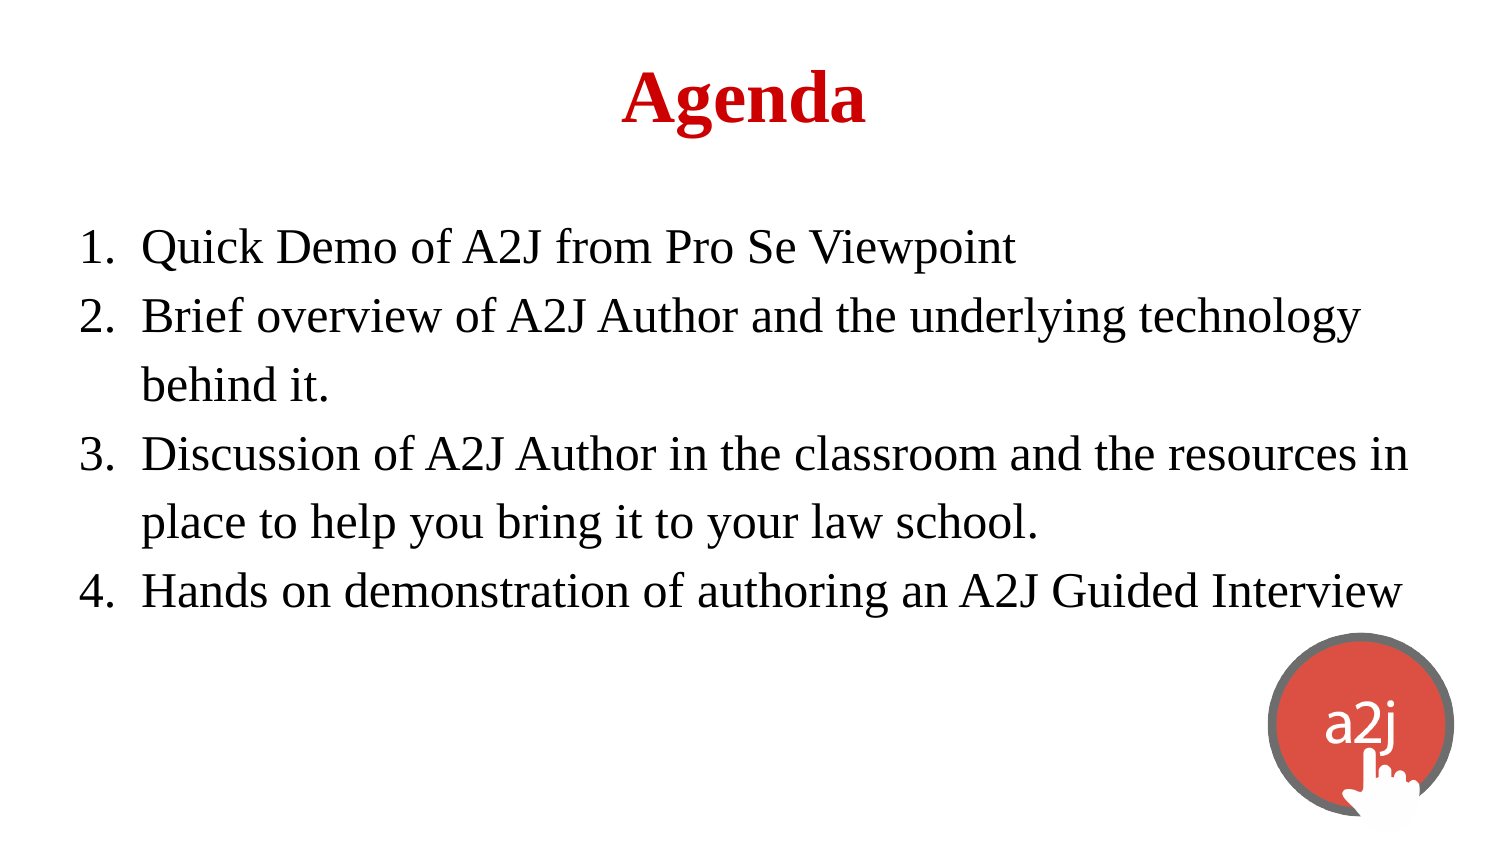

# Agenda
Quick Demo of A2J from Pro Se Viewpoint
Brief overview of A2J Author and the underlying technology behind it.
Discussion of A2J Author in the classroom and the resources in place to help you bring it to your law school.
Hands on demonstration of authoring an A2J Guided Interview